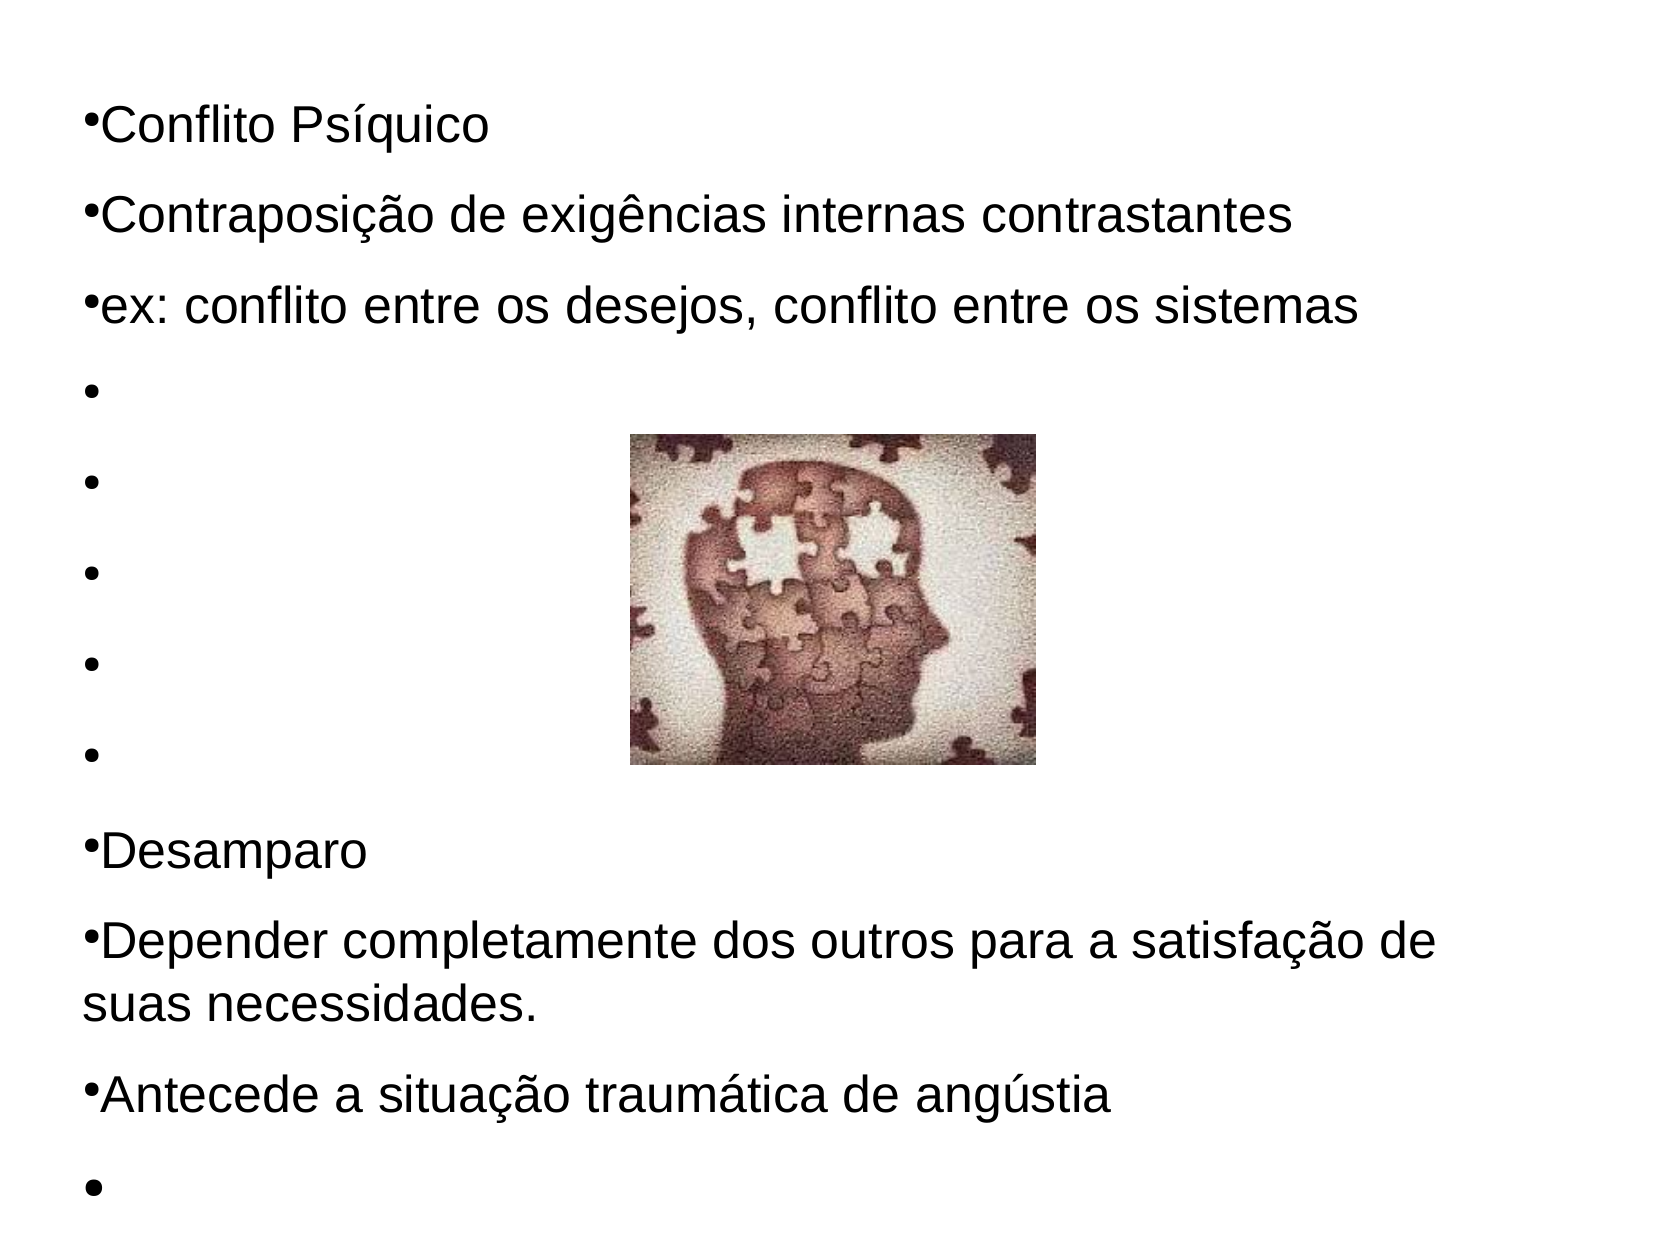

# Conflito Psíquico
Contraposição de exigências internas contrastantes
ex: conflito entre os desejos, conflito entre os sistemas
Desamparo
Depender completamente dos outros para a satisfação de suas necessidades.
Antecede a situação traumática de angústia